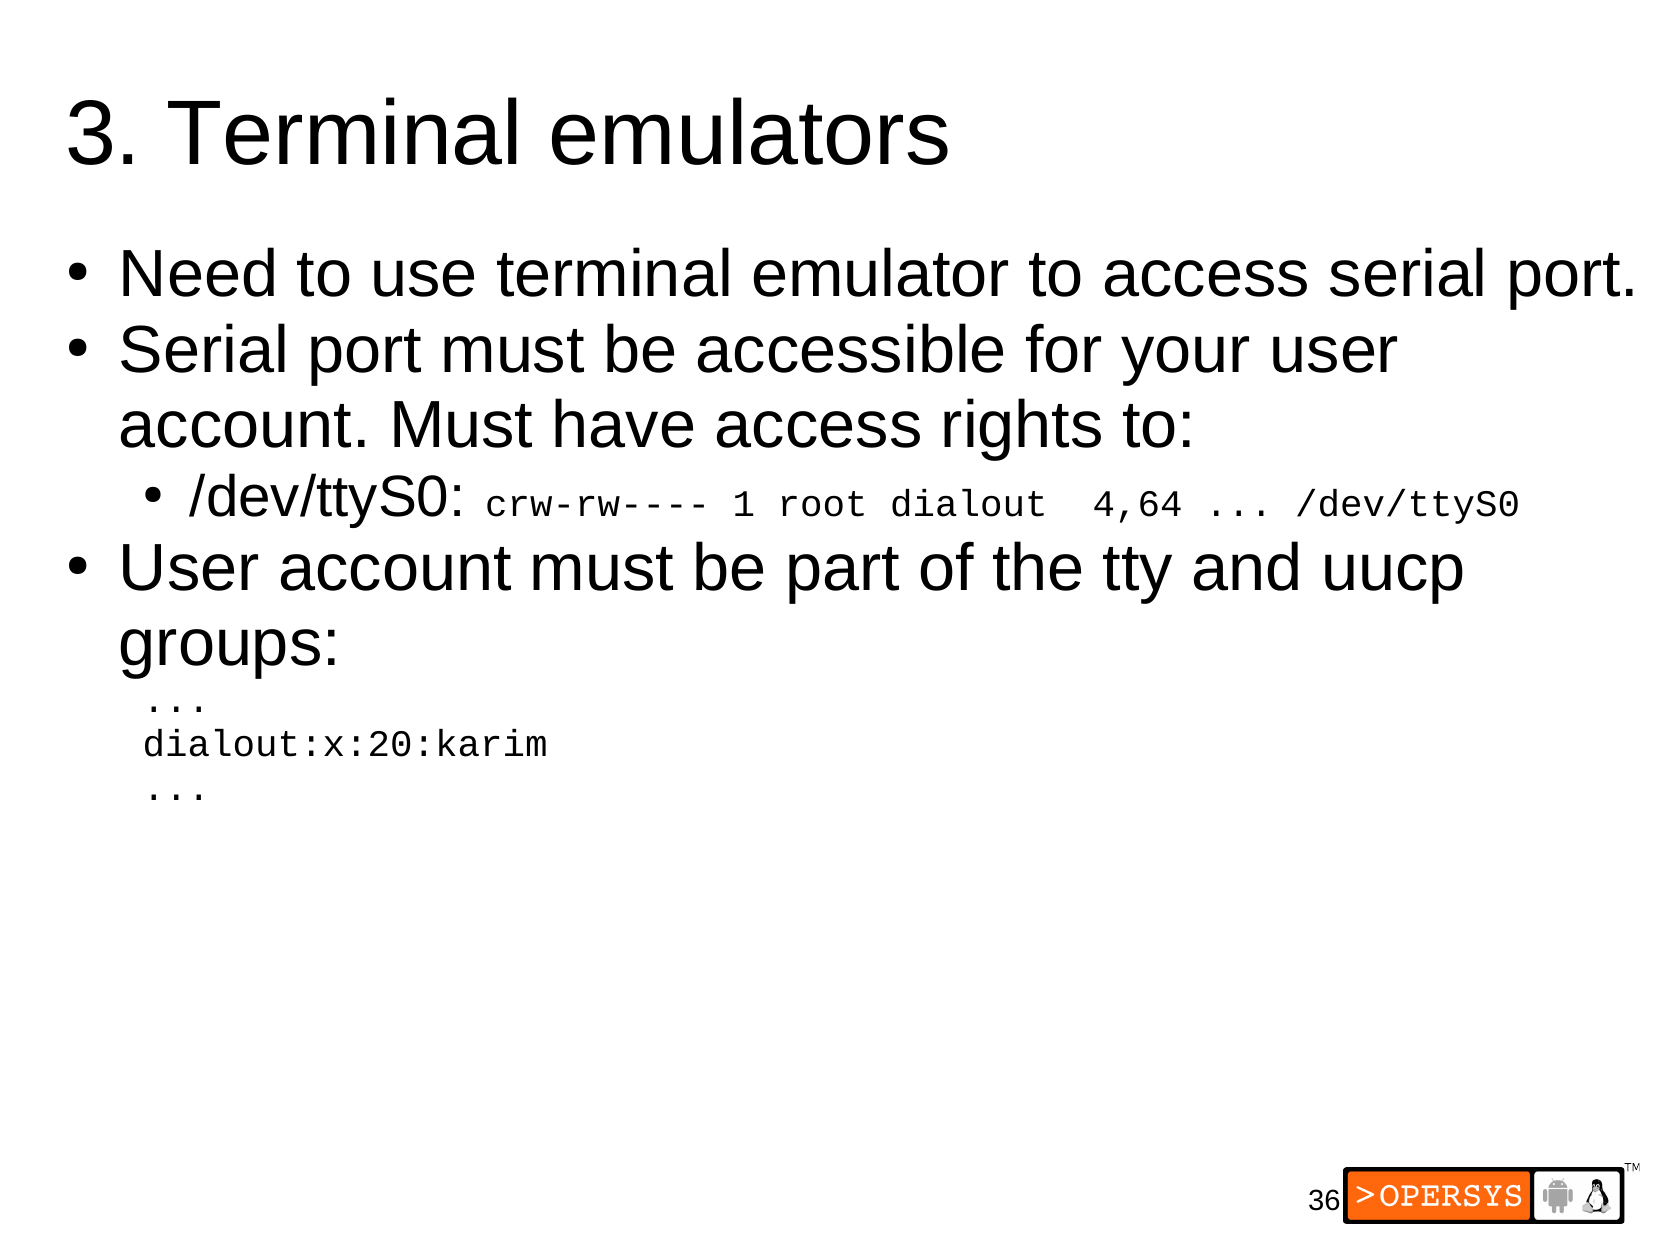

# 3. Terminal emulators
Need to use terminal emulator to access serial port.
Serial port must be accessible for your user account. Must have access rights to:
/dev/ttyS0:	crw-rw---- 1 root dialout 4,64 ... /dev/ttyS0
User account must be part of the tty and uucp groups:
...
dialout:x:20:karim
...